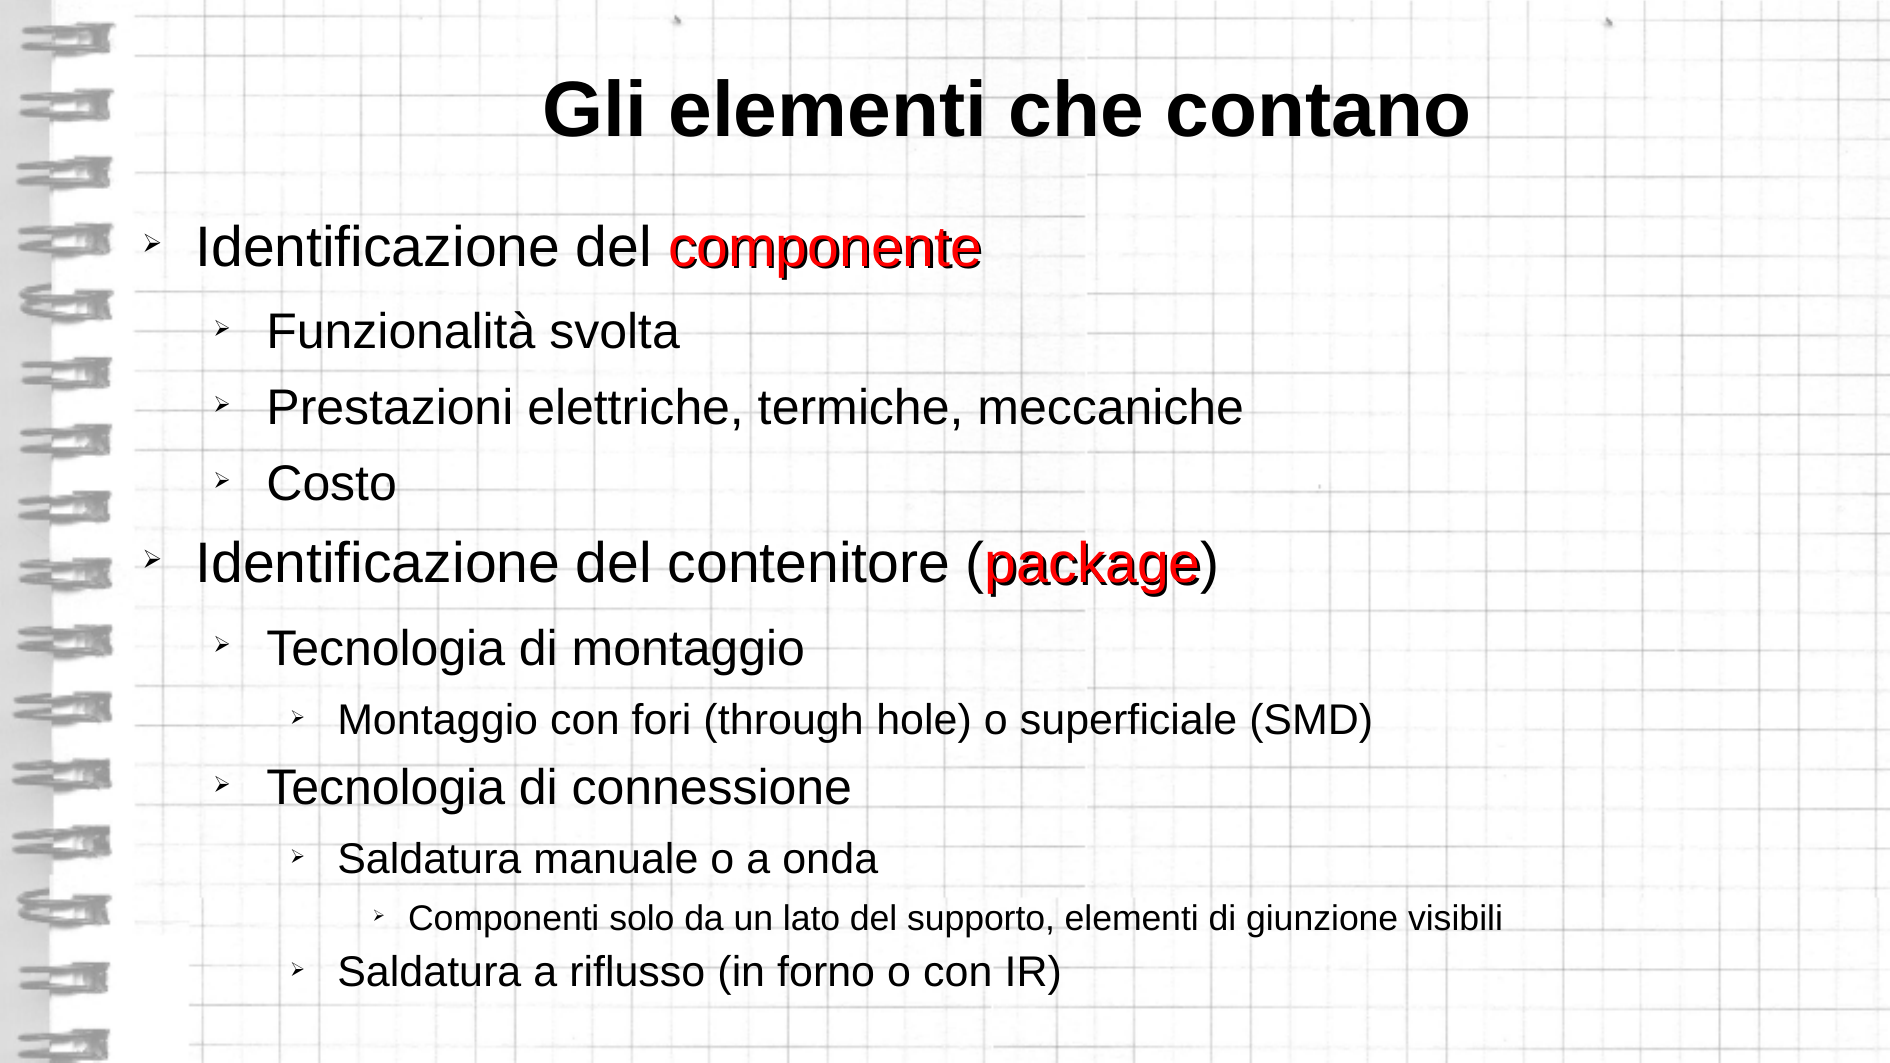

# Gli elementi che contano
Identificazione del componente
Funzionalità svolta
Prestazioni elettriche, termiche, meccaniche
Costo
Identificazione del contenitore (package)
Tecnologia di montaggio
Montaggio con fori (through hole) o superficiale (SMD)
Tecnologia di connessione
Saldatura manuale o a onda
Componenti solo da un lato del supporto, elementi di giunzione visibili
Saldatura a riflusso (in forno o con IR)